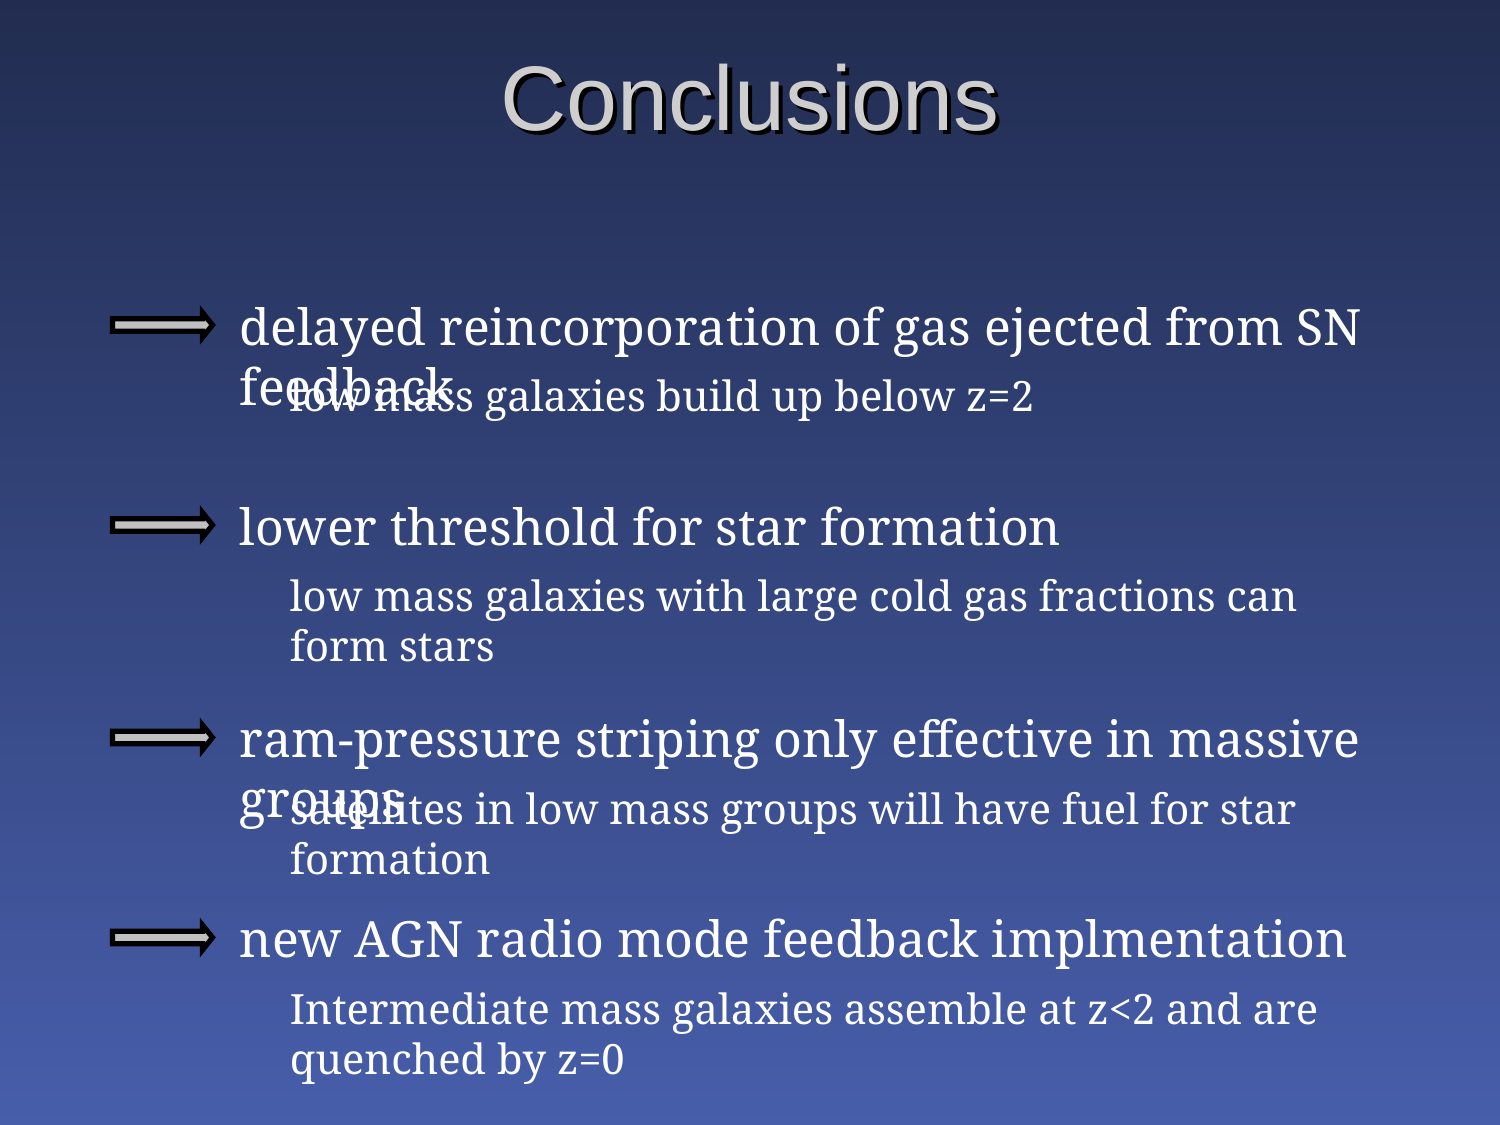

# Conclusions
delayed reincorporation of gas ejected from SN feedback
low mass galaxies build up below z=2
lower threshold for star formation
low mass galaxies with large cold gas fractions can form stars
ram-pressure striping only effective in massive groups
satellites in low mass groups will have fuel for star formation
new AGN radio mode feedback implmentation
Intermediate mass galaxies assemble at z<2 and are quenched by z=0